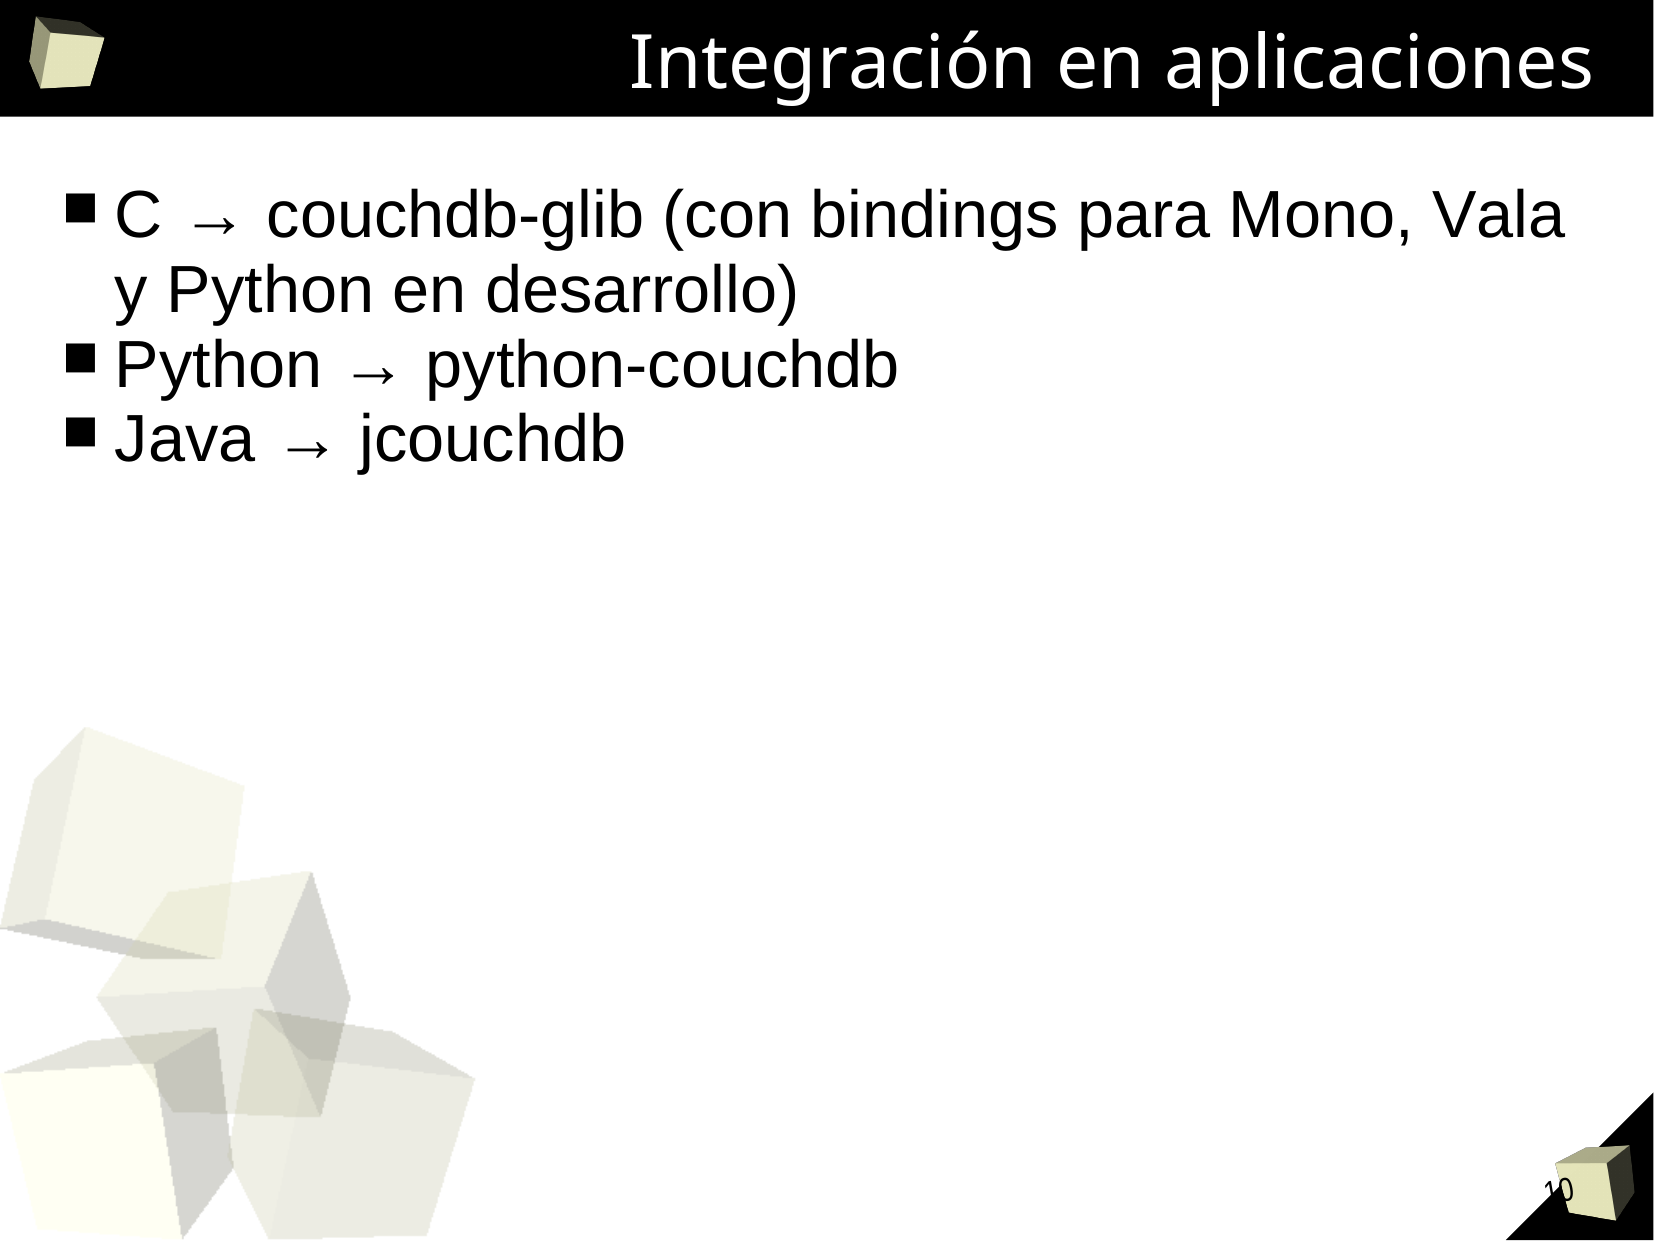

# Integración en aplicaciones
C → couchdb-glib (con bindings para Mono, Vala y Python en desarrollo)
Python → python-couchdb
Java → jcouchdb